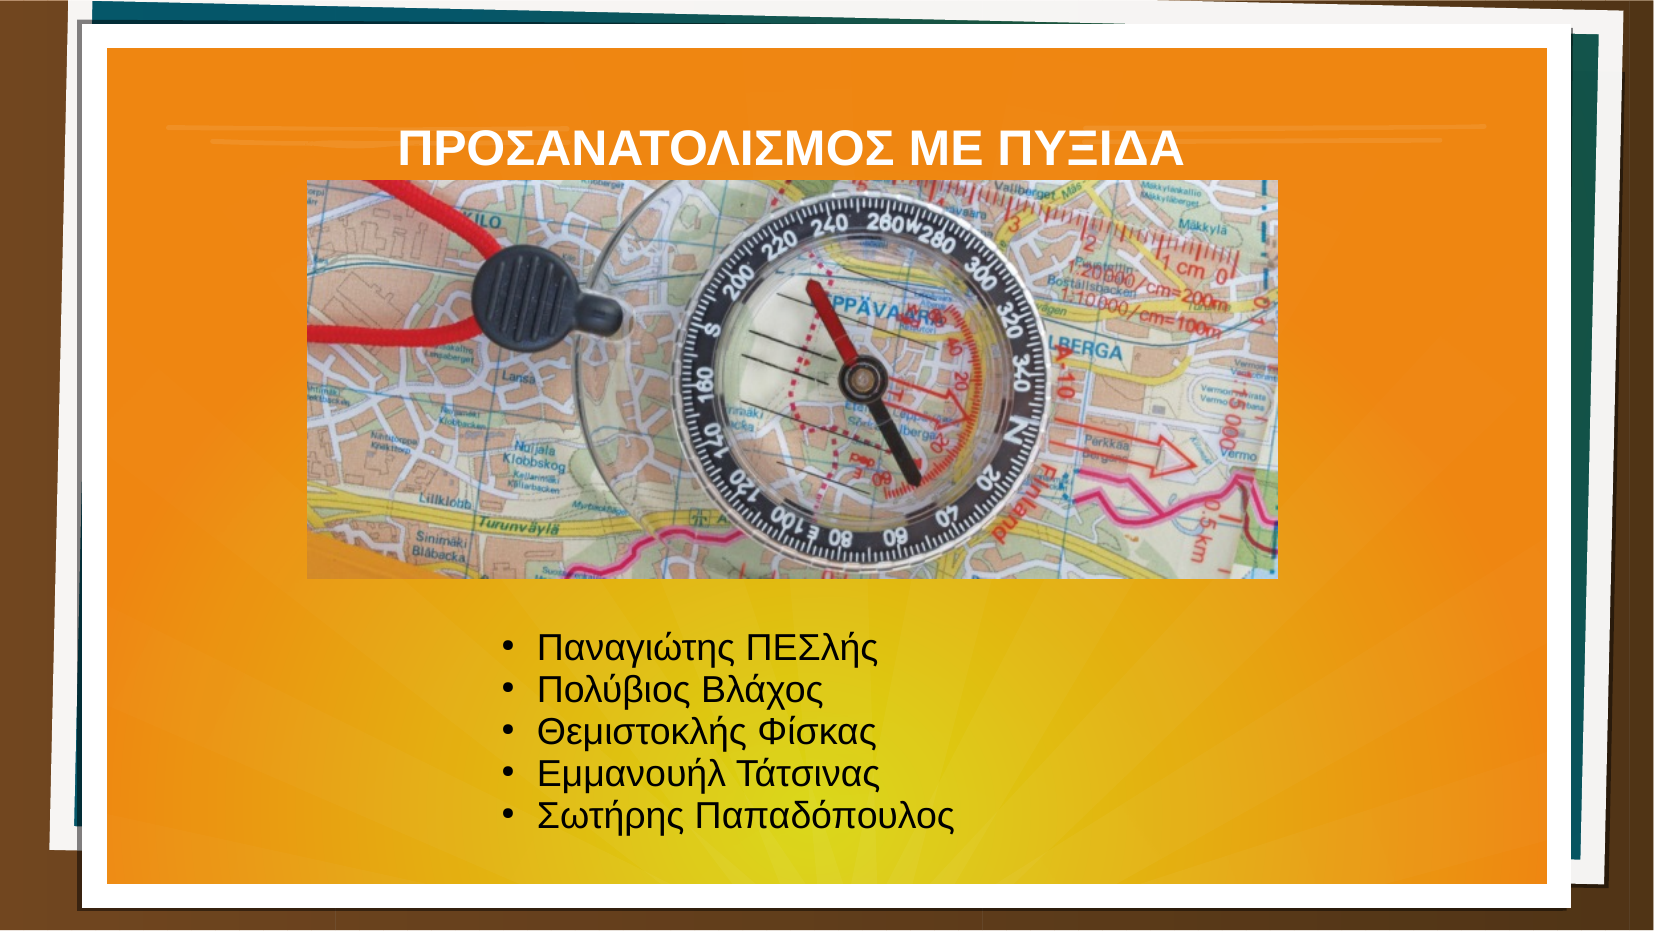

# ΠΡΟΣΑΝΑΤΟΛΙΣΜΟΣ ΜΕ ΠΥΞΙΔΑ
Παναγιώτης ΠΕΣλής
Πολύβιος Βλάχος
Θεμιστοκλής Φίσκας
Εμμανουήλ Τάτσινας
Σωτήρης Παπαδόπουλος